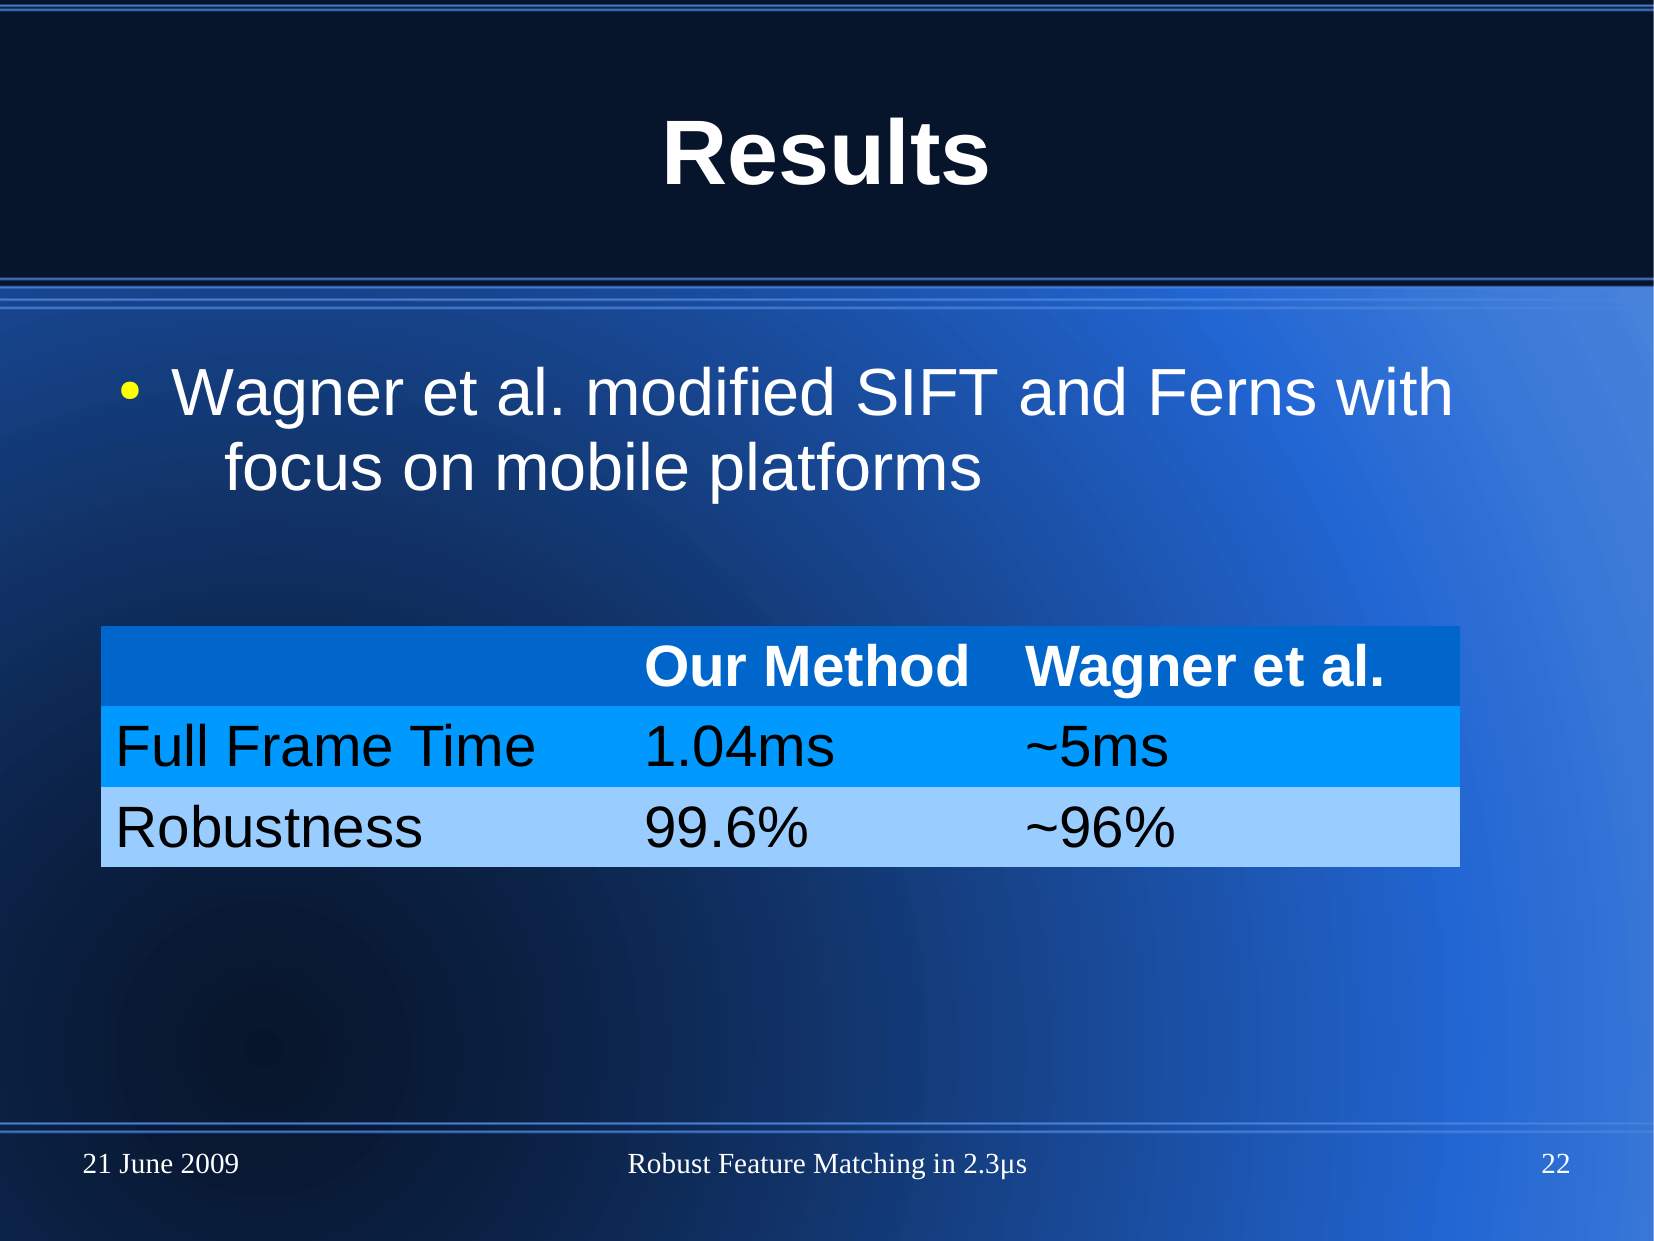

# Results
Wagner et al. modified SIFT and Ferns with focus on mobile platforms
| | Our Method | Wagner et al. |
| --- | --- | --- |
| Full Frame Time | 1.04ms | ~5ms |
| Robustness | 99.6% | ~96% |
21 June 2009
Robust Feature Matching in 2.3μs
22